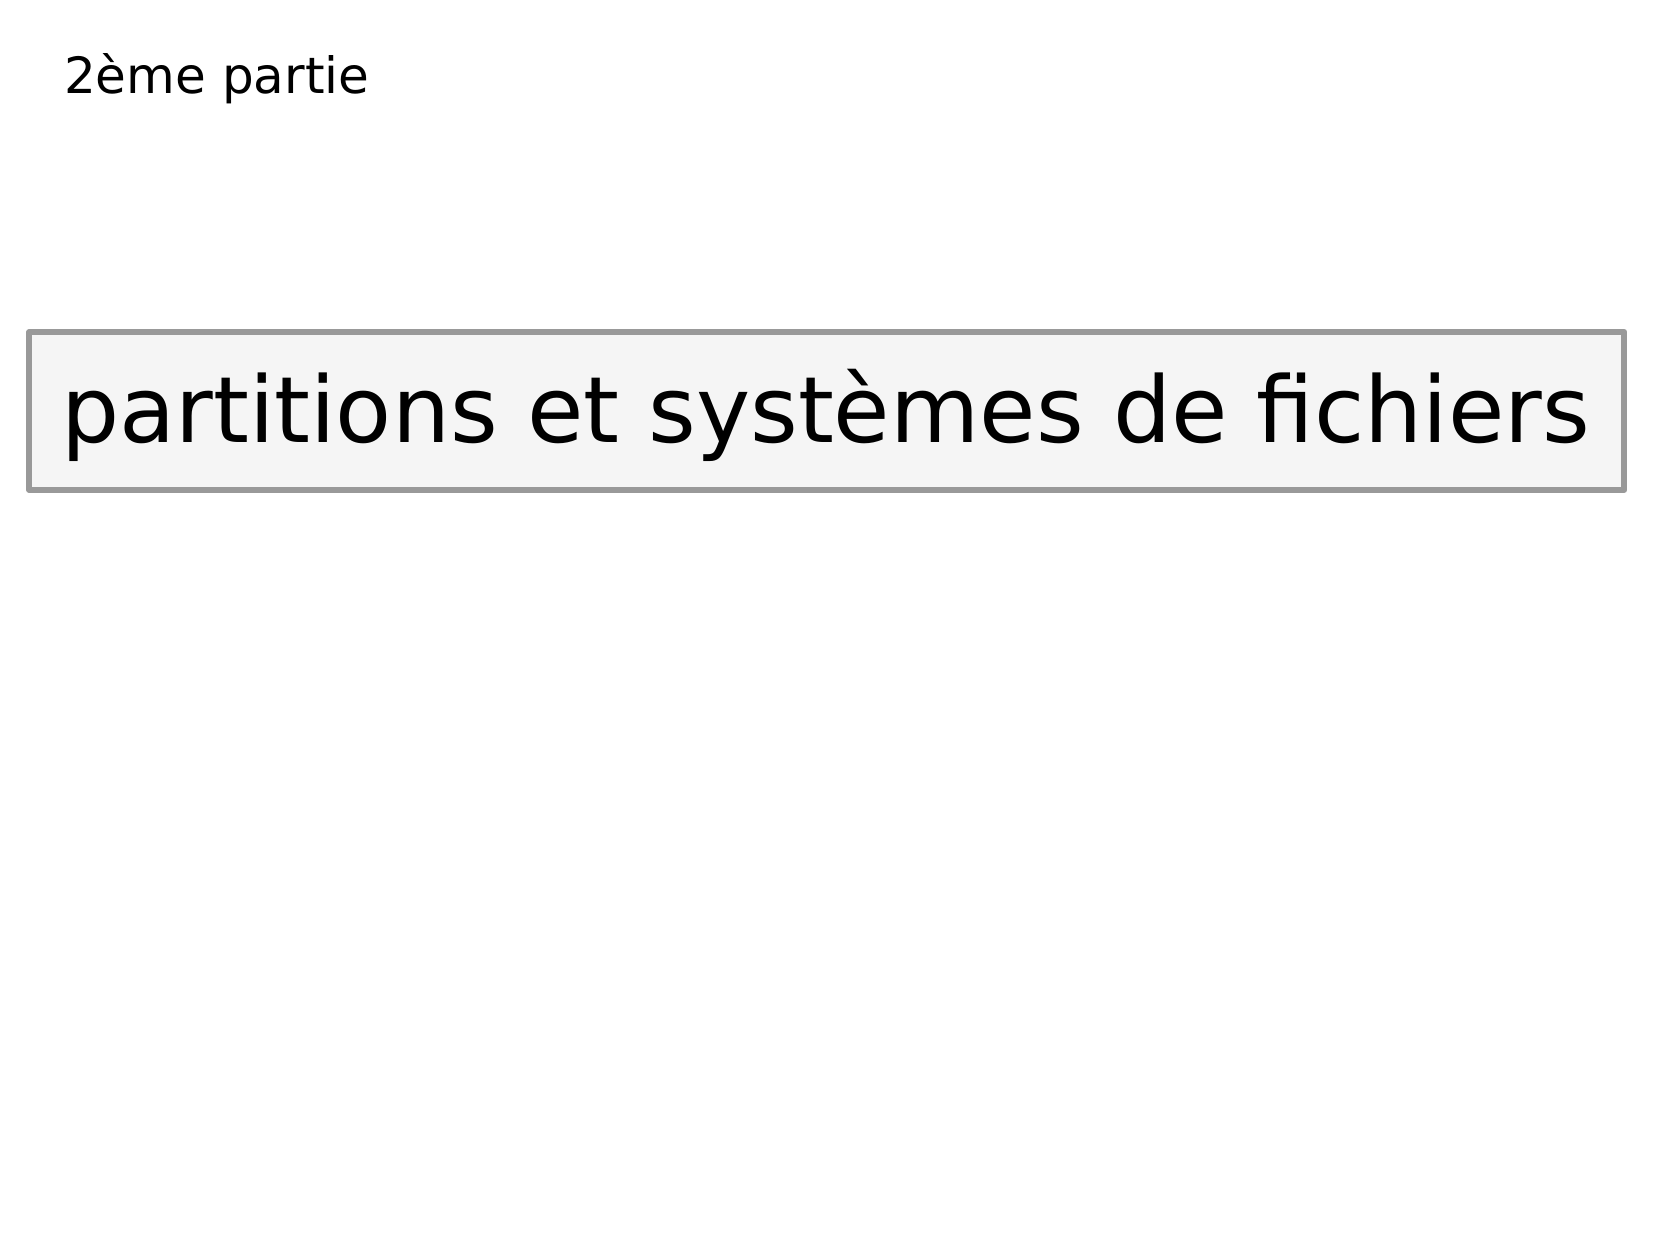

2ème partie
# partitions et systèmes de fichiers